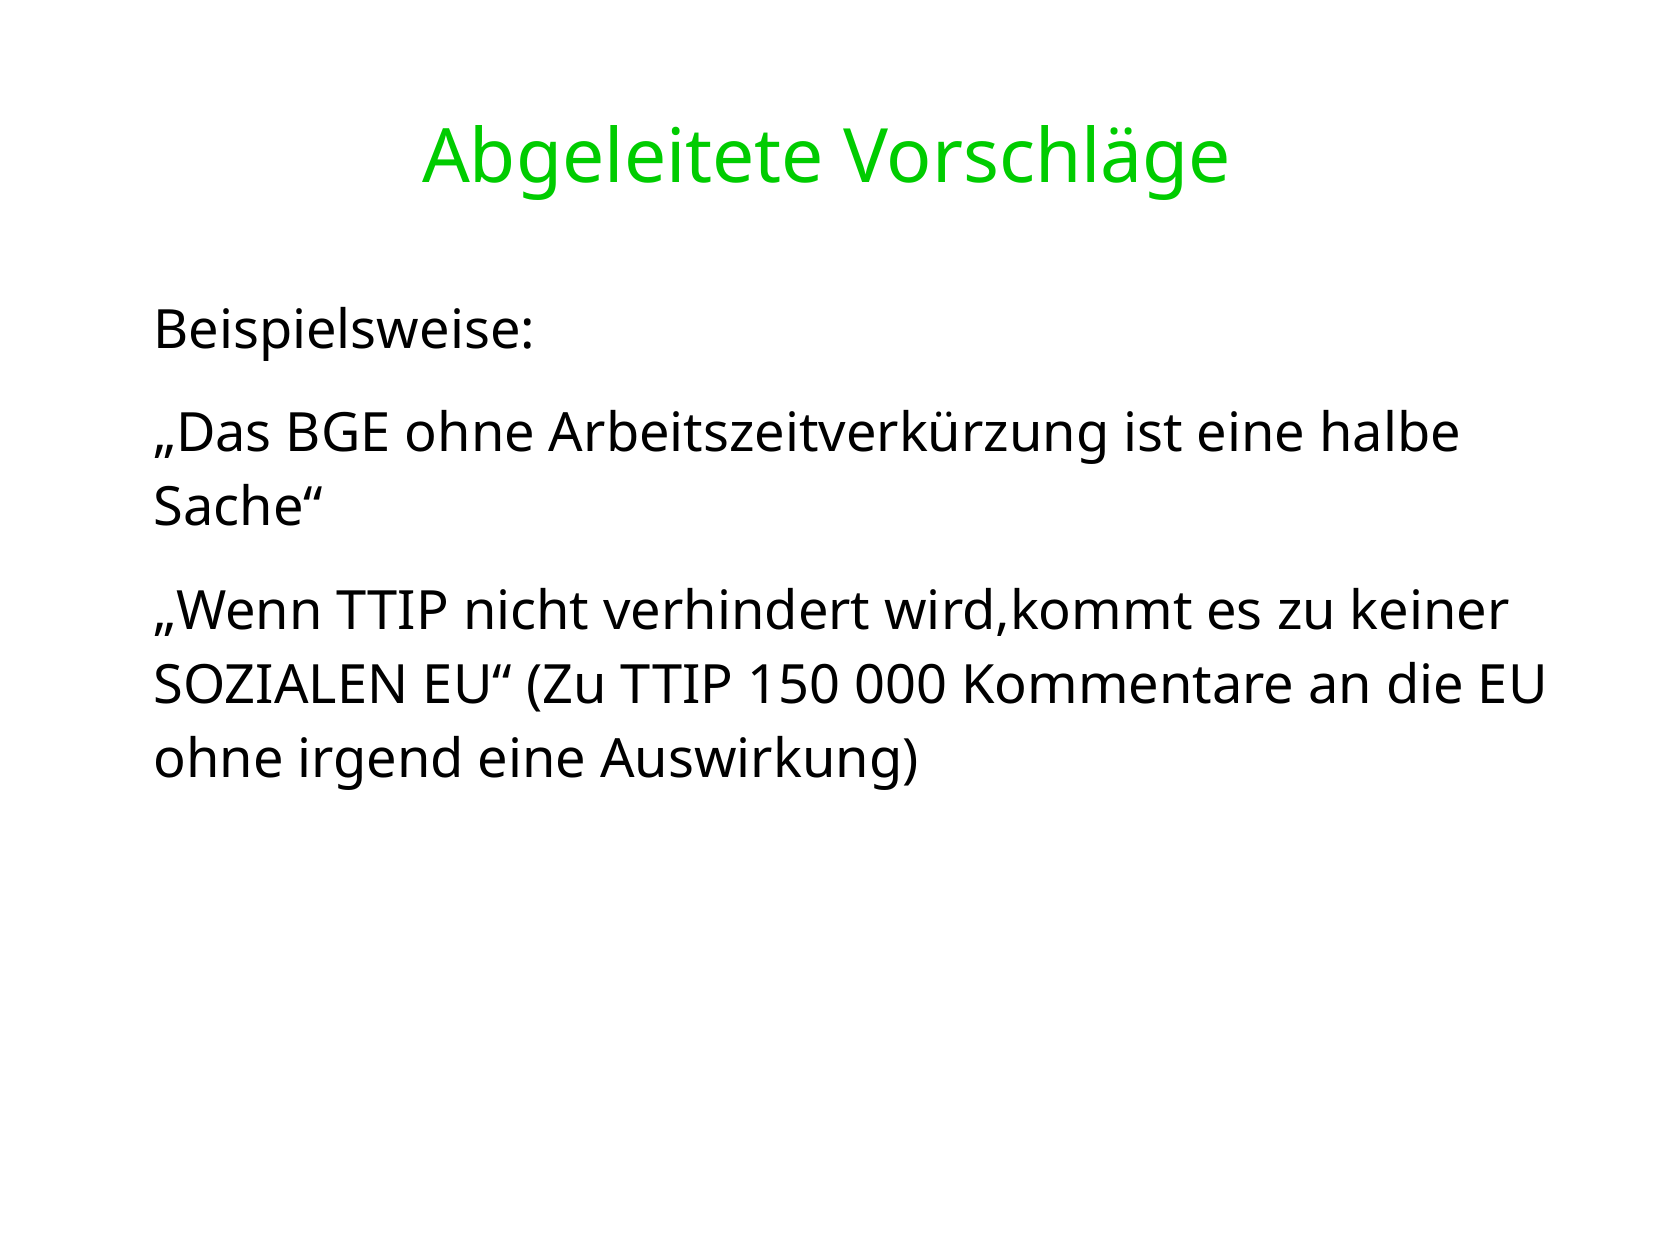

# Abgeleitete Vorschläge
Beispielsweise:
„Das BGE ohne Arbeitszeitverkürzung ist eine halbe Sache“
„Wenn TTIP nicht verhindert wird,kommt es zu keiner SOZIALEN EU“ (Zu TTIP 150 000 Kommentare an die EU ohne irgend eine Auswirkung)